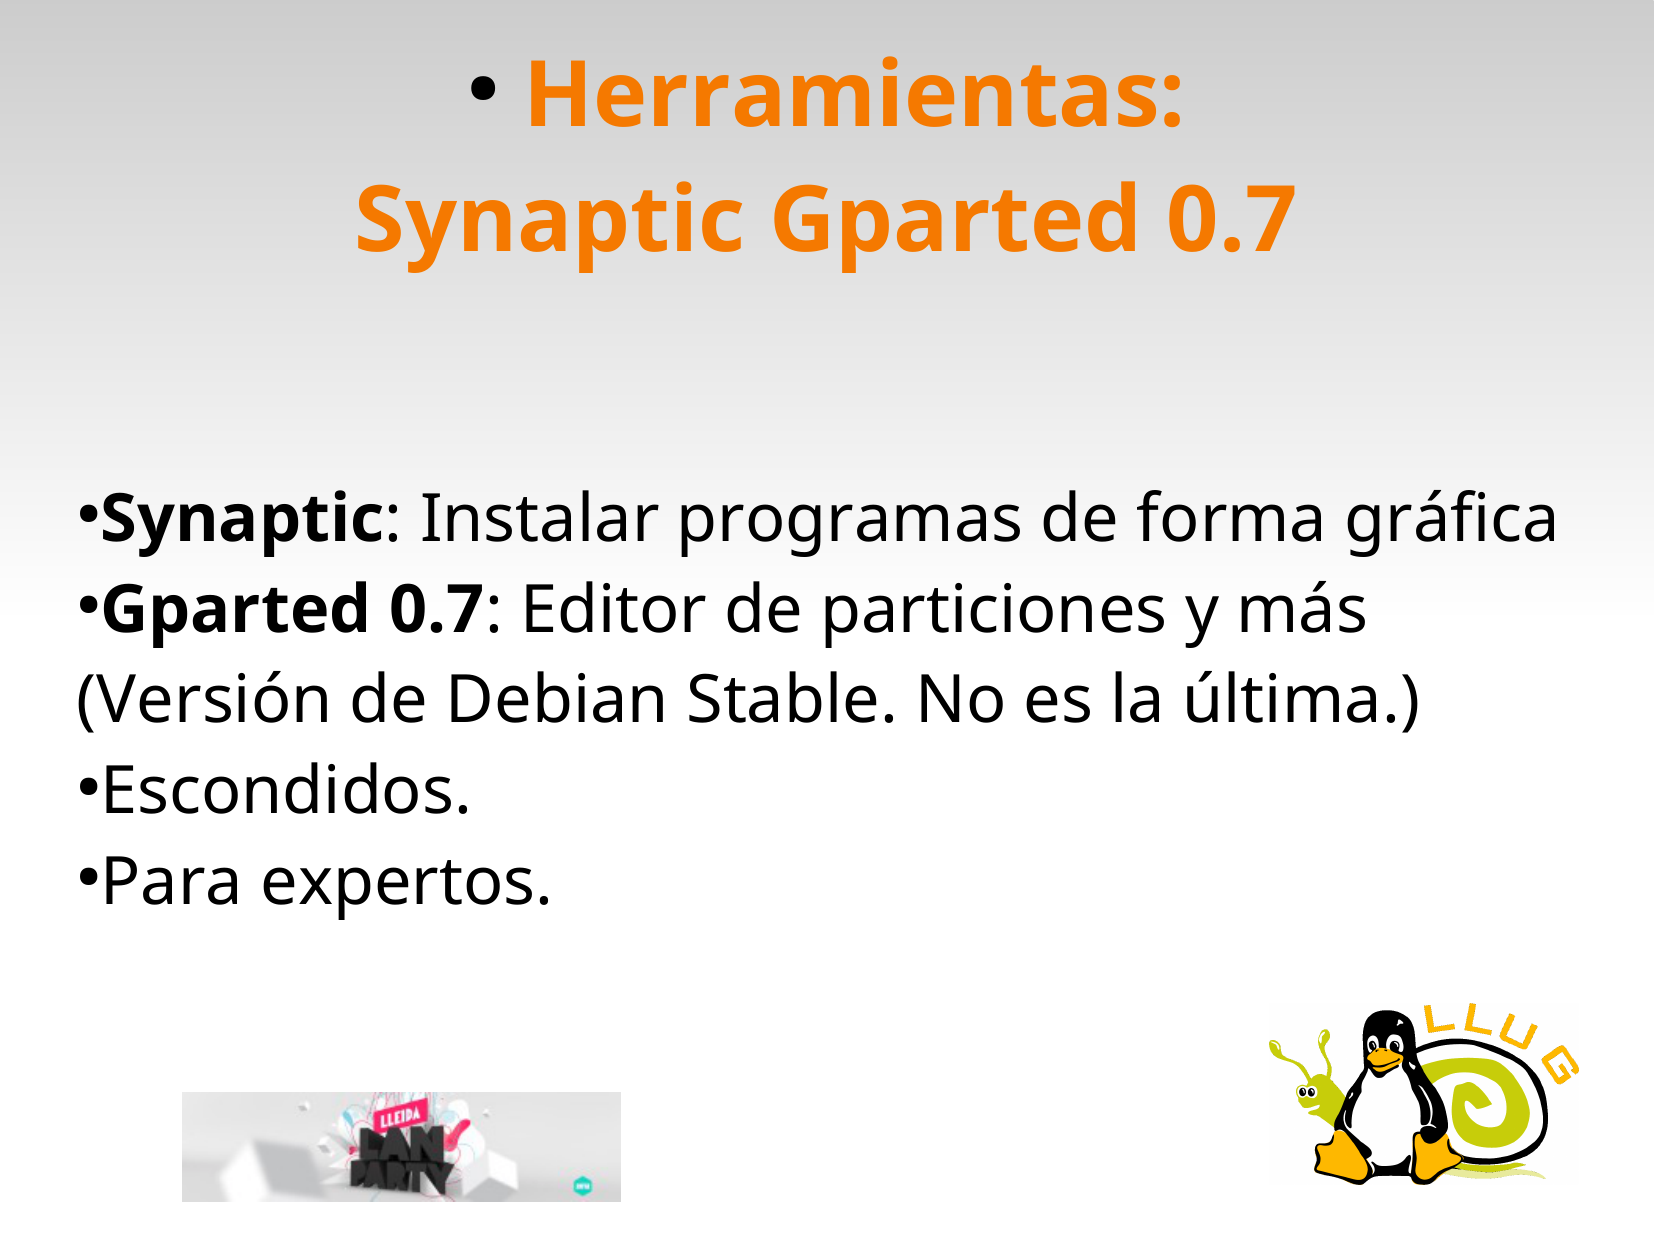

# Herramientas: Synaptic Gparted 0.7
Synaptic: Instalar programas de forma gráfica
Gparted 0.7: Editor de particiones y más (Versión de Debian Stable. No es la última.)
Escondidos.
Para expertos.